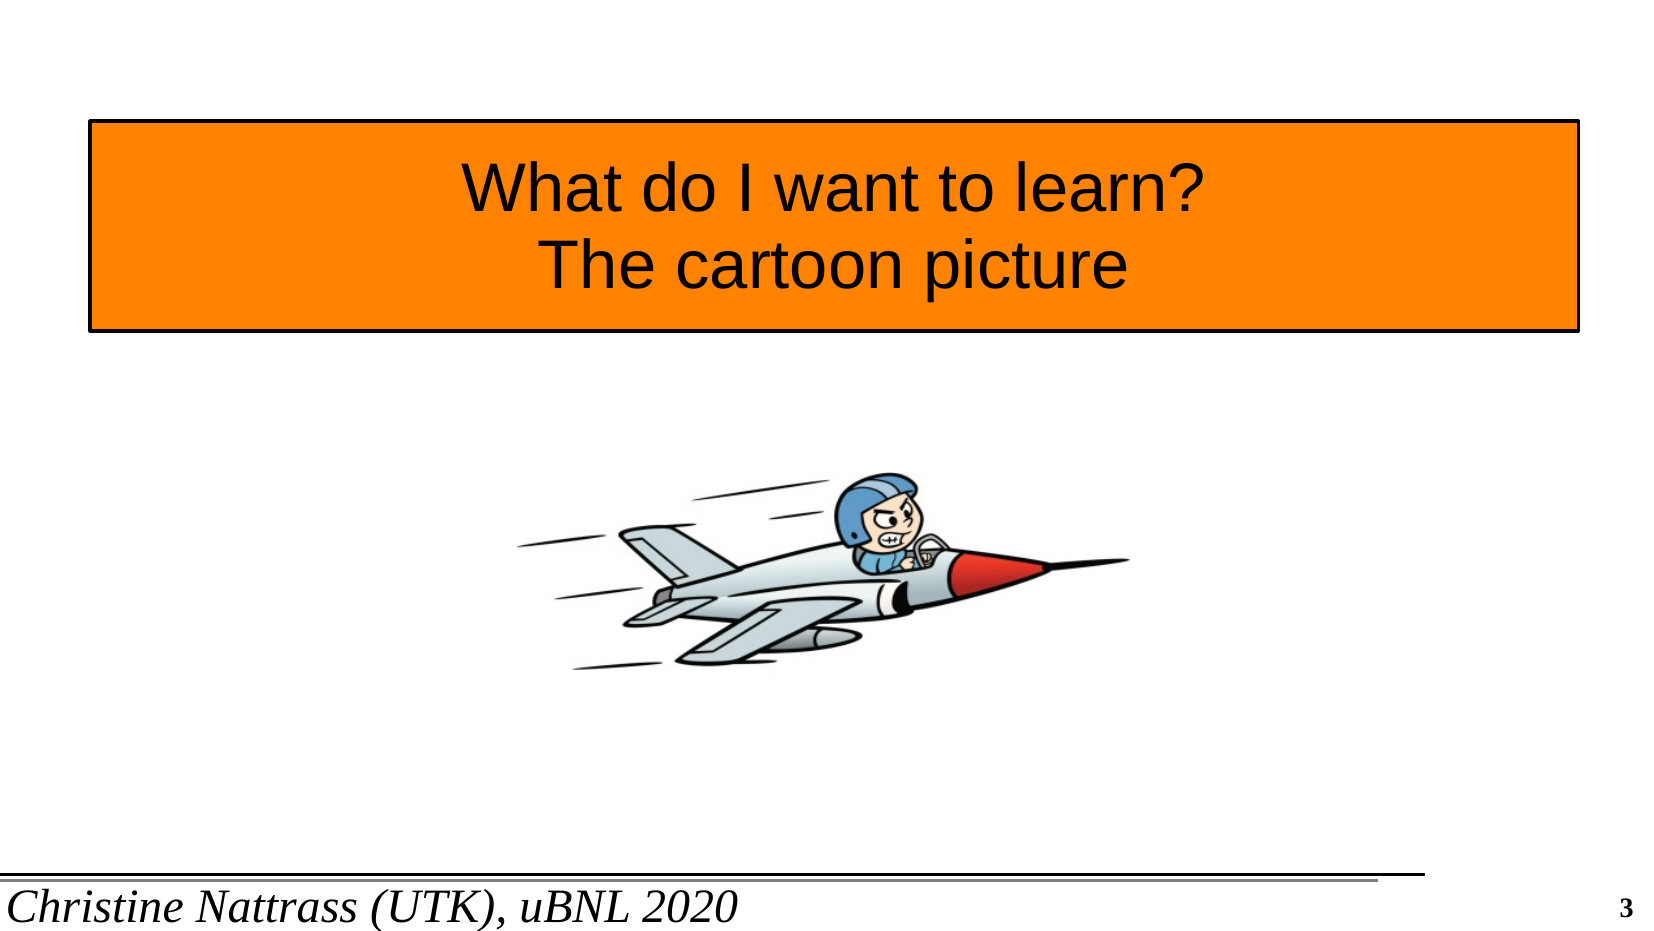

# What do I want to learn? The cartoon picture